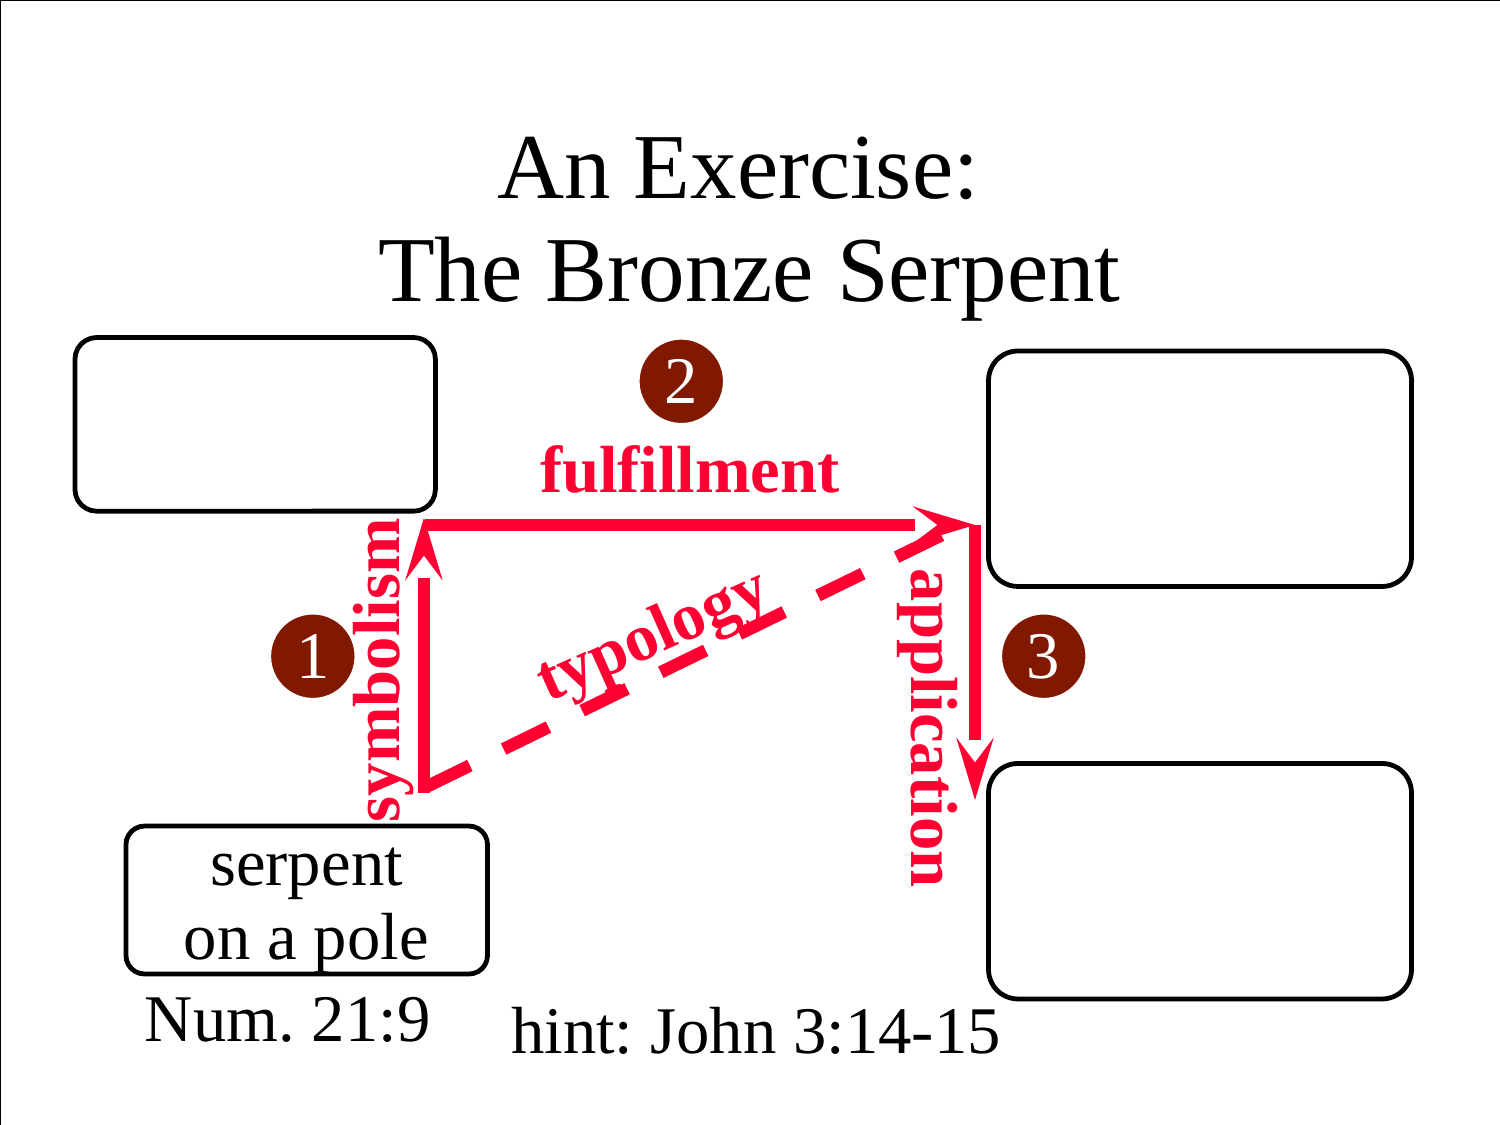

# An Exercise: The Bronze Serpent
2
fulfillment
typology
symbolism
1
3
application
serpent
on a pole
Num. 21:9
hint: John 3:14-15